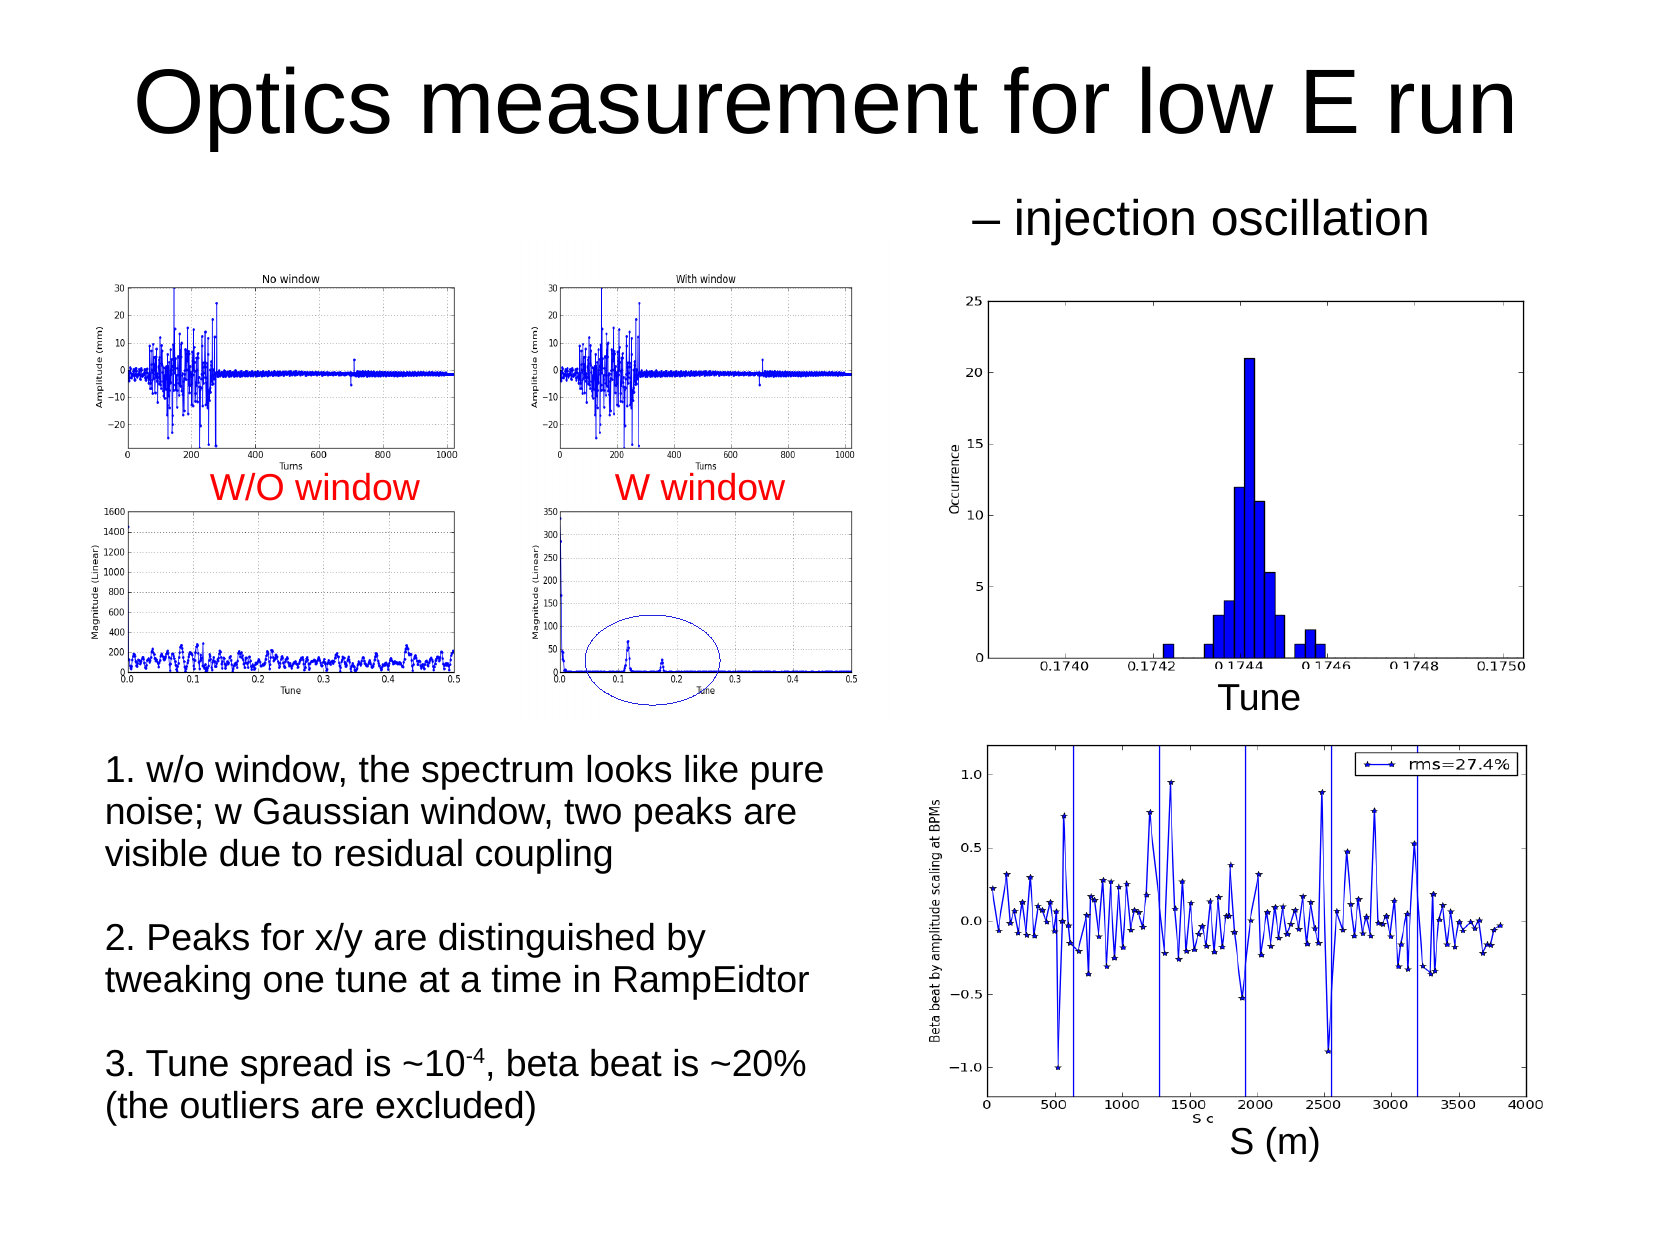

# Optics measurement for low E run – injection oscillation
W/O window
W window
Tune
1. w/o window, the spectrum looks like pure noise; w Gaussian window, two peaks are visible due to residual coupling
2. Peaks for x/y are distinguished by tweaking one tune at a time in RampEidtor
3. Tune spread is ~10-4, beta beat is ~20% (the outliers are excluded)
S (m)